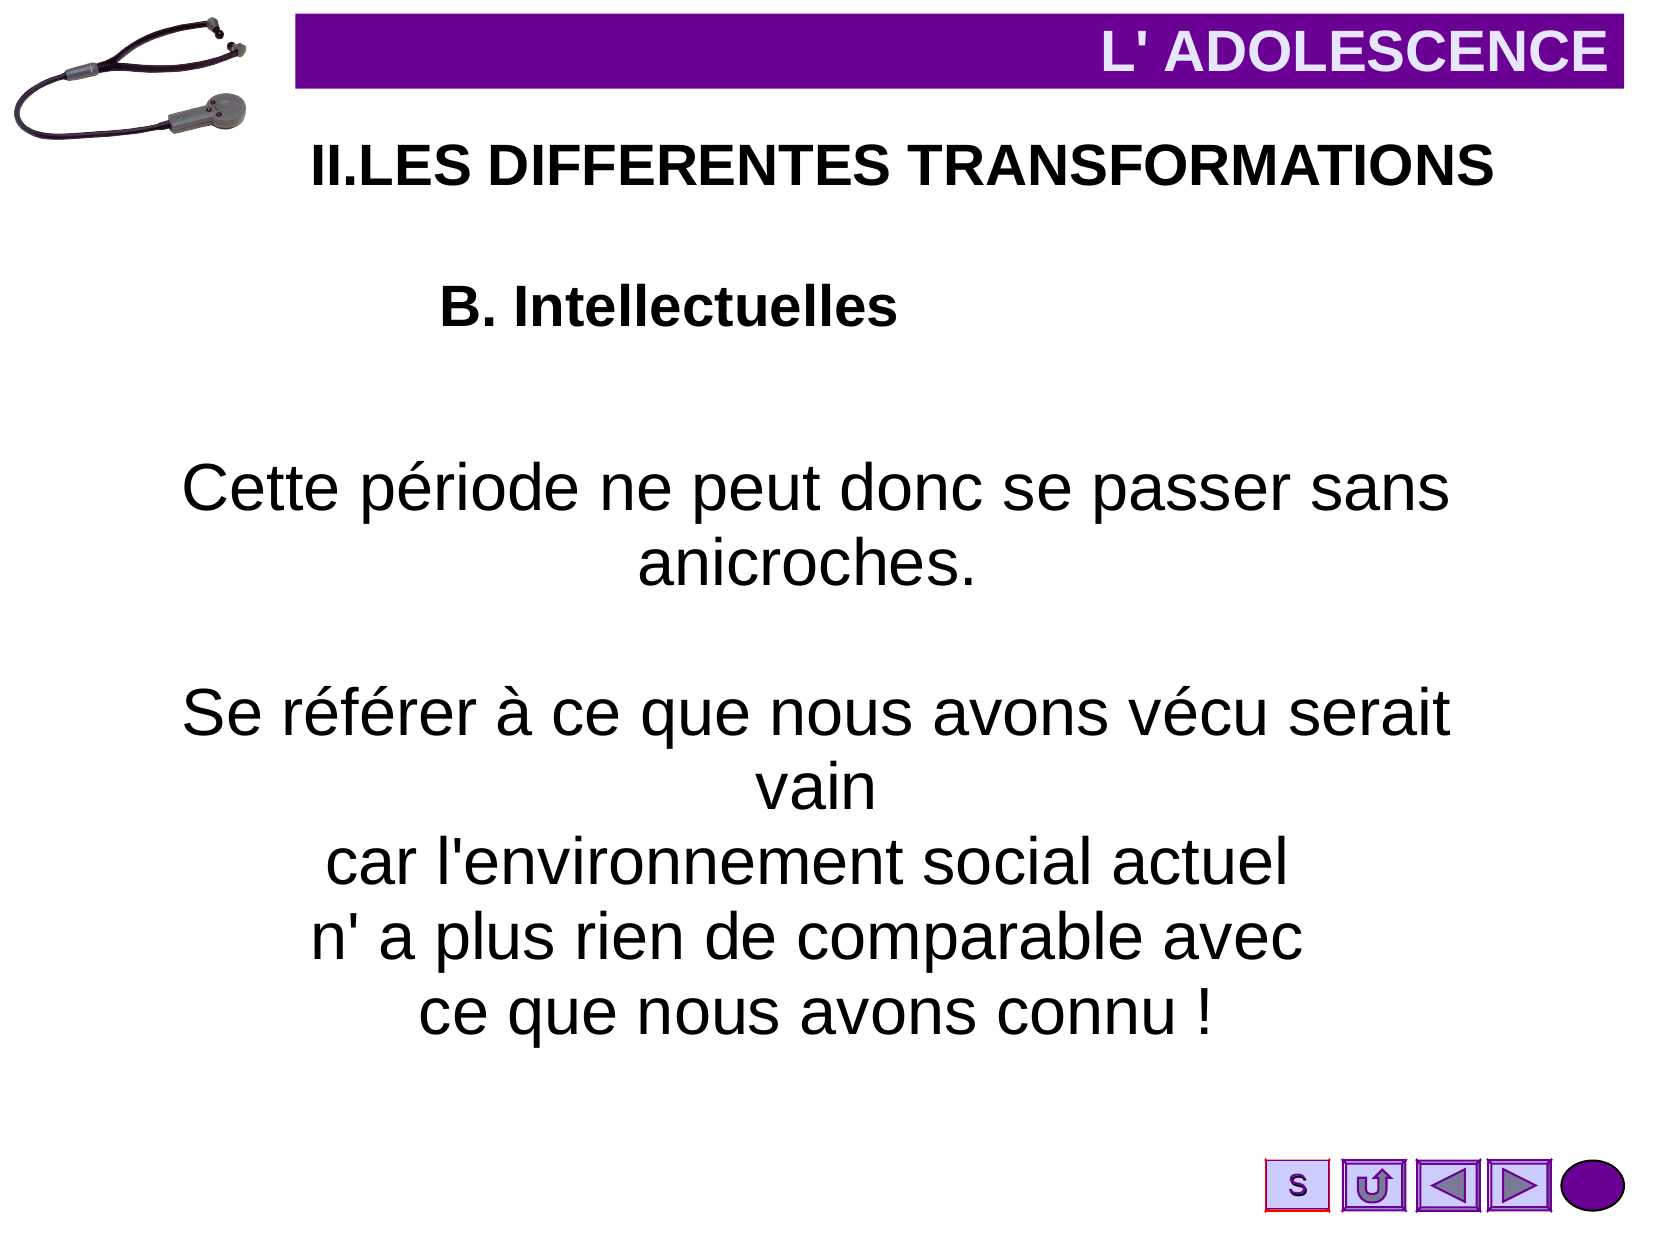

L' ADOLESCENCE
II.LES DIFFERENTES TRANSFORMATIONS
B. Intellectuelles
Cette période ne peut donc se passer sans anicroches.
Se référer à ce que nous avons vécu serait vain
car l'environnement social actuel
n' a plus rien de comparable avec
ce que nous avons connu !